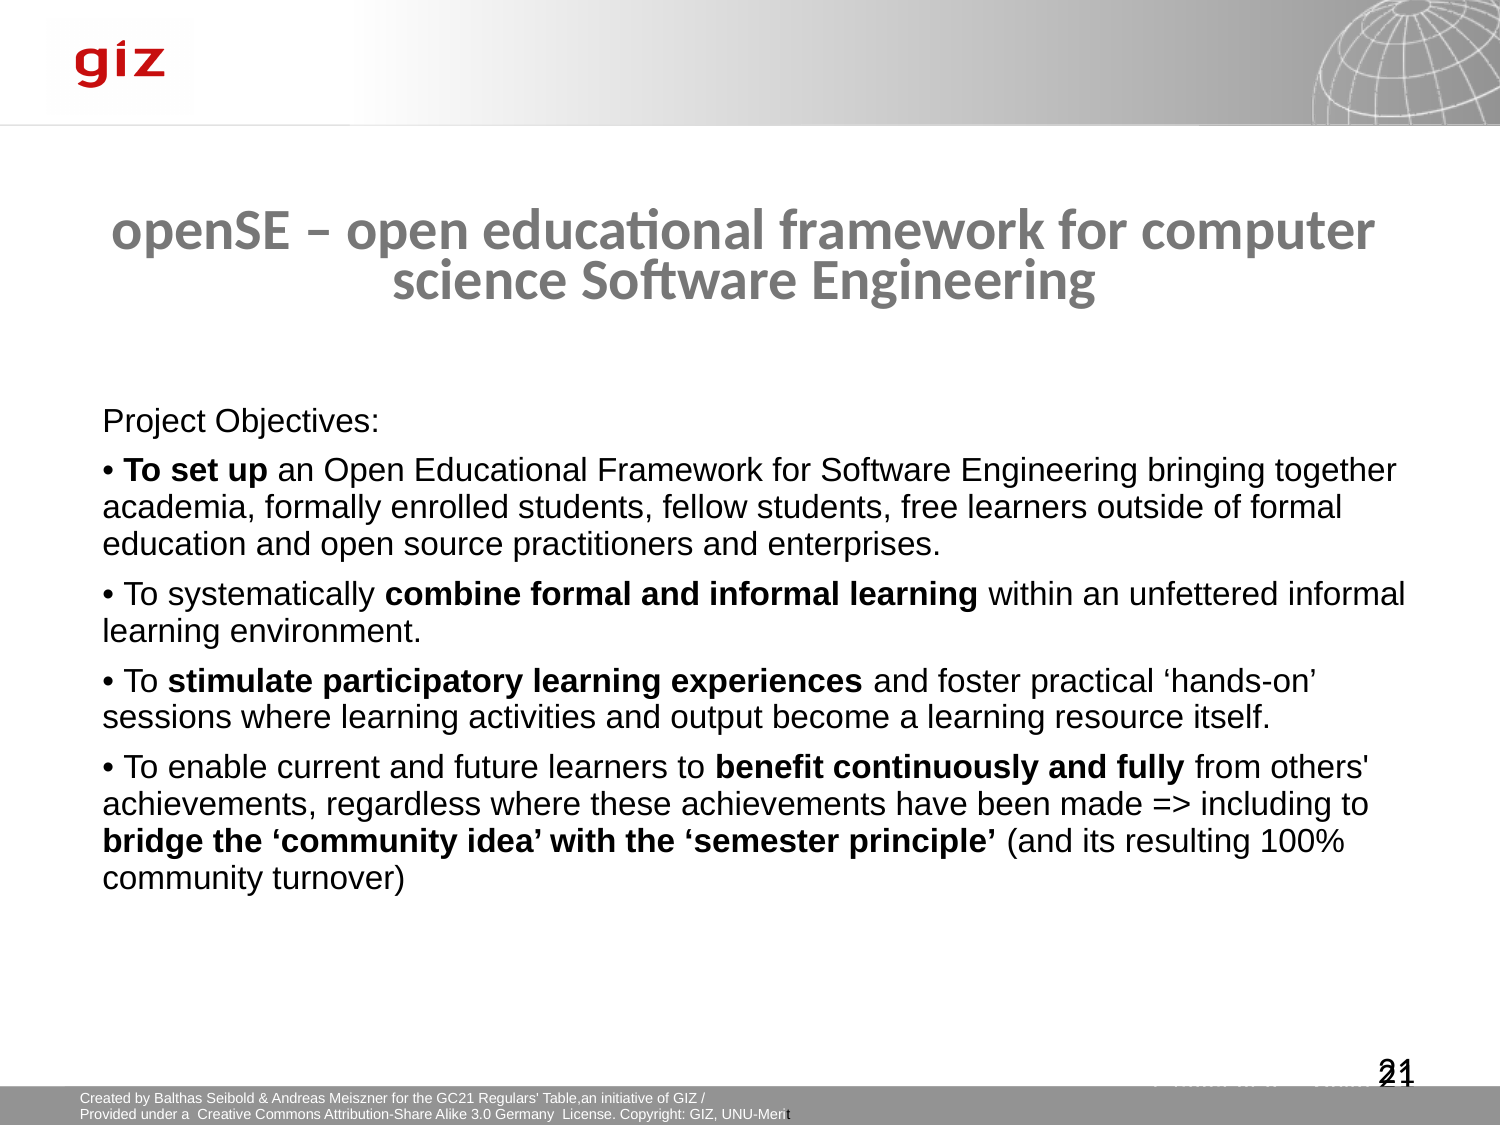

openSE – open educational framework for computer science Software Engineering
Project Objectives:
• To set up an Open Educational Framework for Software Engineering bringing together academia, formally enrolled students, fellow students, free learners outside of formal education and open source practitioners and enterprises.
• To systematically combine formal and informal learning within an unfettered informal learning environment.
• To stimulate participatory learning experiences and foster practical ‘hands-on’ sessions where learning activities and output become a learning resource itself.
• To enable current and future learners to benefit continuously and fully from others' achievements, regardless where these achievements have been made => including to bridge the ‘community idea’ with the ‘semester principle’ (and its resulting 100% community turnover)